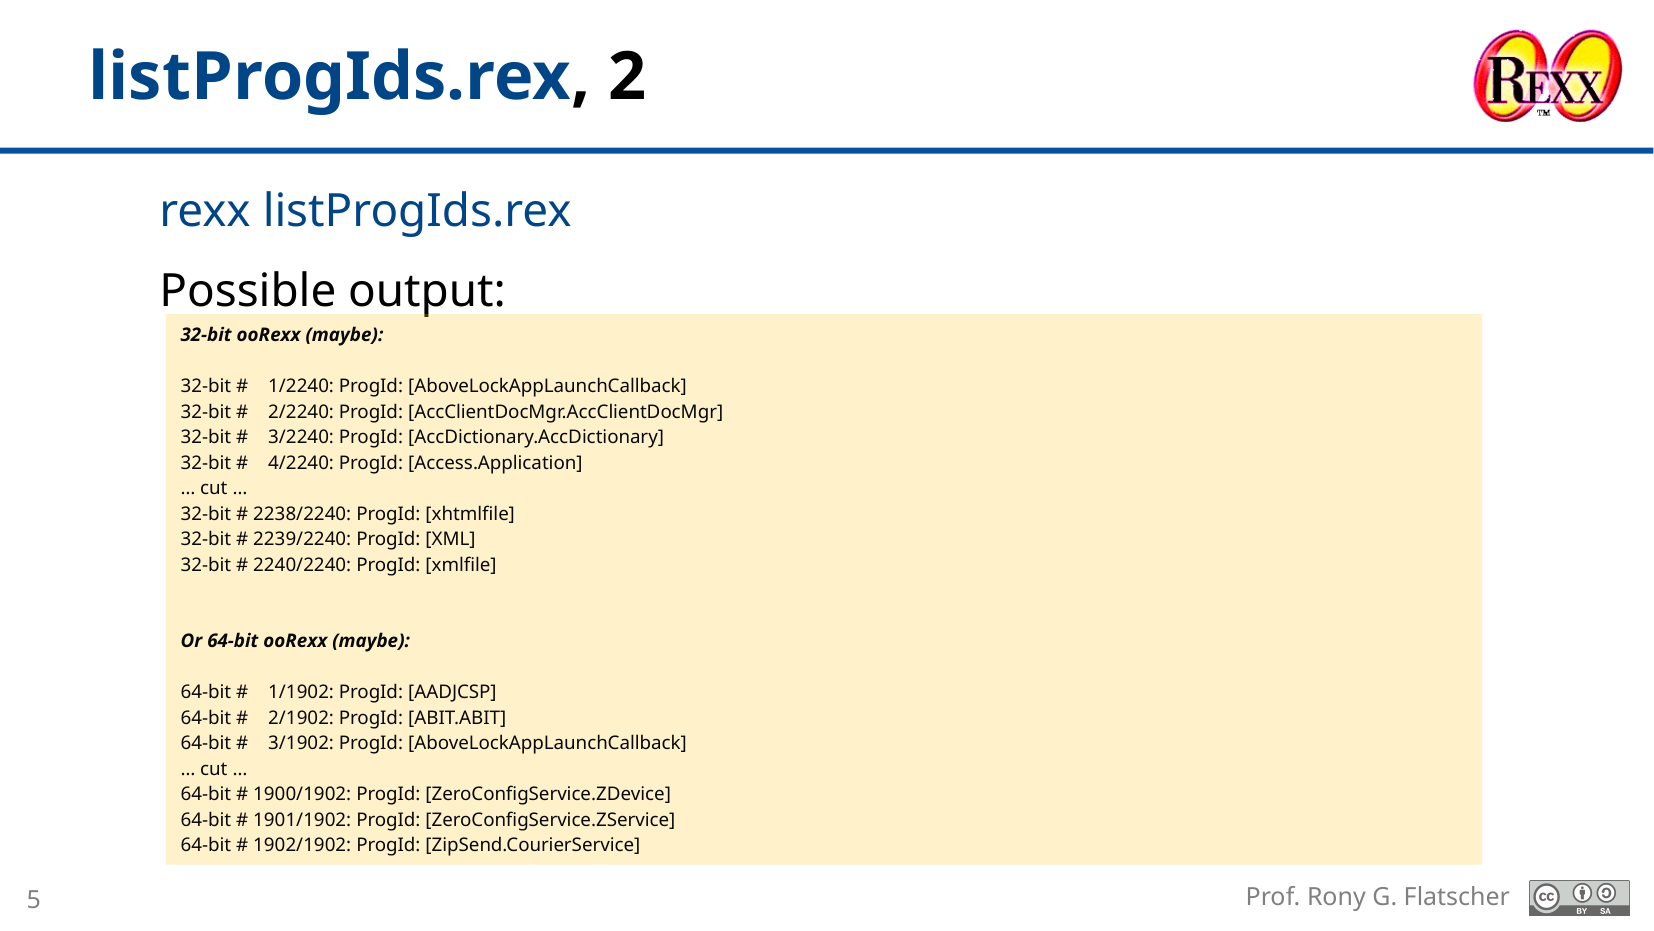

# listProgIds.rex, 2
rexx listProgIds.rex
Possible output:
32-bit ooRexx (maybe):
32-bit # 1/2240: ProgId: [AboveLockAppLaunchCallback]
32-bit # 2/2240: ProgId: [AccClientDocMgr.AccClientDocMgr]
32-bit # 3/2240: ProgId: [AccDictionary.AccDictionary]
32-bit # 4/2240: ProgId: [Access.Application]
… cut …
32-bit # 2238/2240: ProgId: [xhtmlfile]
32-bit # 2239/2240: ProgId: [XML]
32-bit # 2240/2240: ProgId: [xmlfile]
Or 64-bit ooRexx (maybe):
64-bit # 1/1902: ProgId: [AADJCSP]
64-bit # 2/1902: ProgId: [ABIT.ABIT]
64-bit # 3/1902: ProgId: [AboveLockAppLaunchCallback]
… cut …
64-bit # 1900/1902: ProgId: [ZeroConfigService.ZDevice]
64-bit # 1901/1902: ProgId: [ZeroConfigService.ZService]
64-bit # 1902/1902: ProgId: [ZipSend.CourierService]